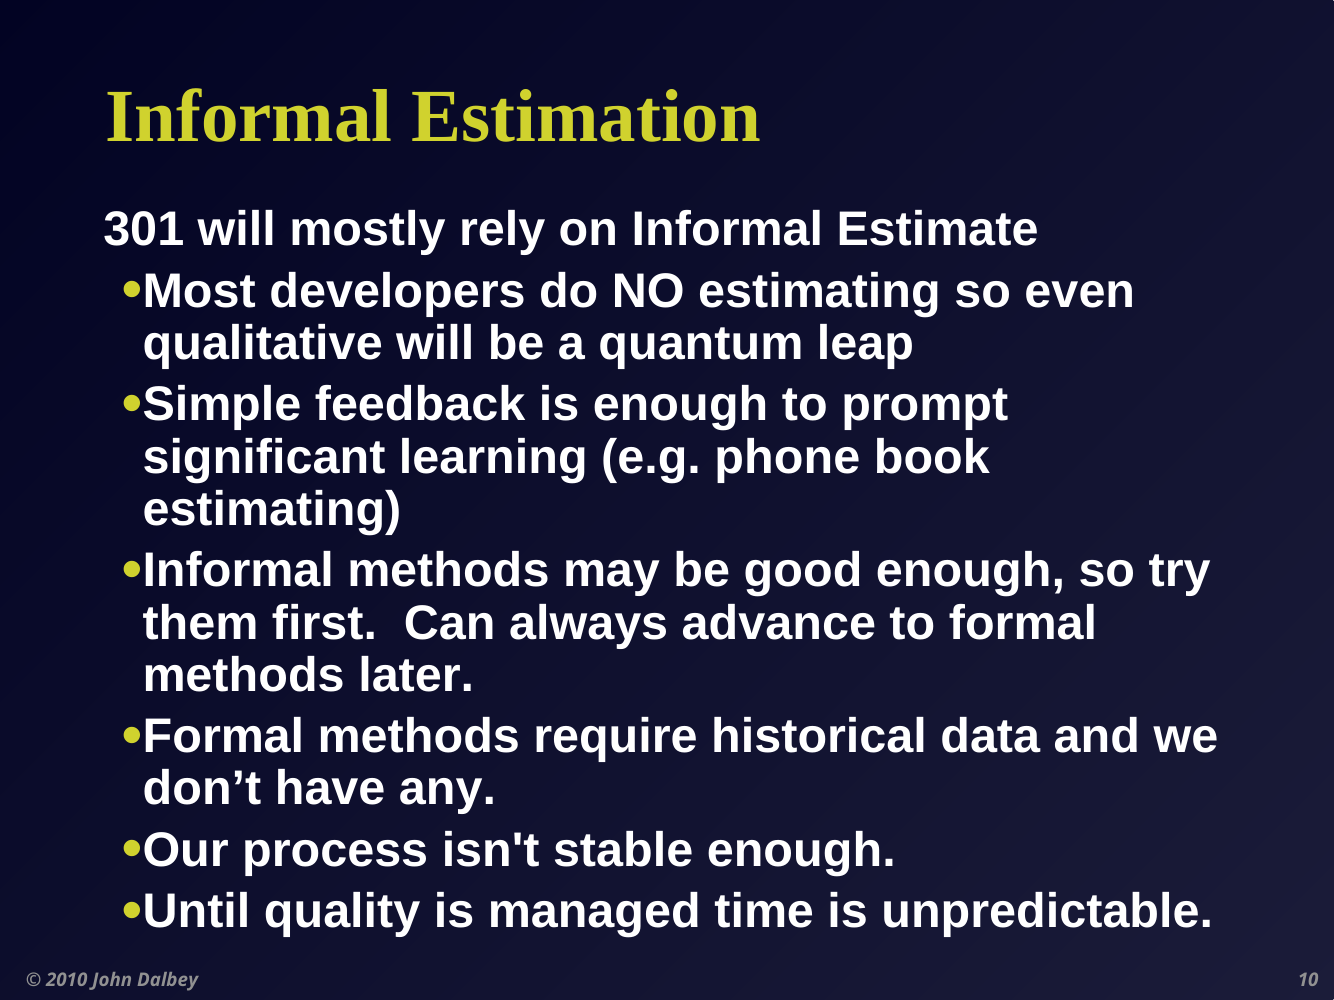

# Informal Estimation
301 will mostly rely on Informal Estimate
Most developers do NO estimating so even qualitative will be a quantum leap
Simple feedback is enough to prompt significant learning (e.g. phone book estimating)
Informal methods may be good enough, so try them first. Can always advance to formal methods later.
Formal methods require historical data and we don’t have any.
Our process isn't stable enough.
Until quality is managed time is unpredictable.